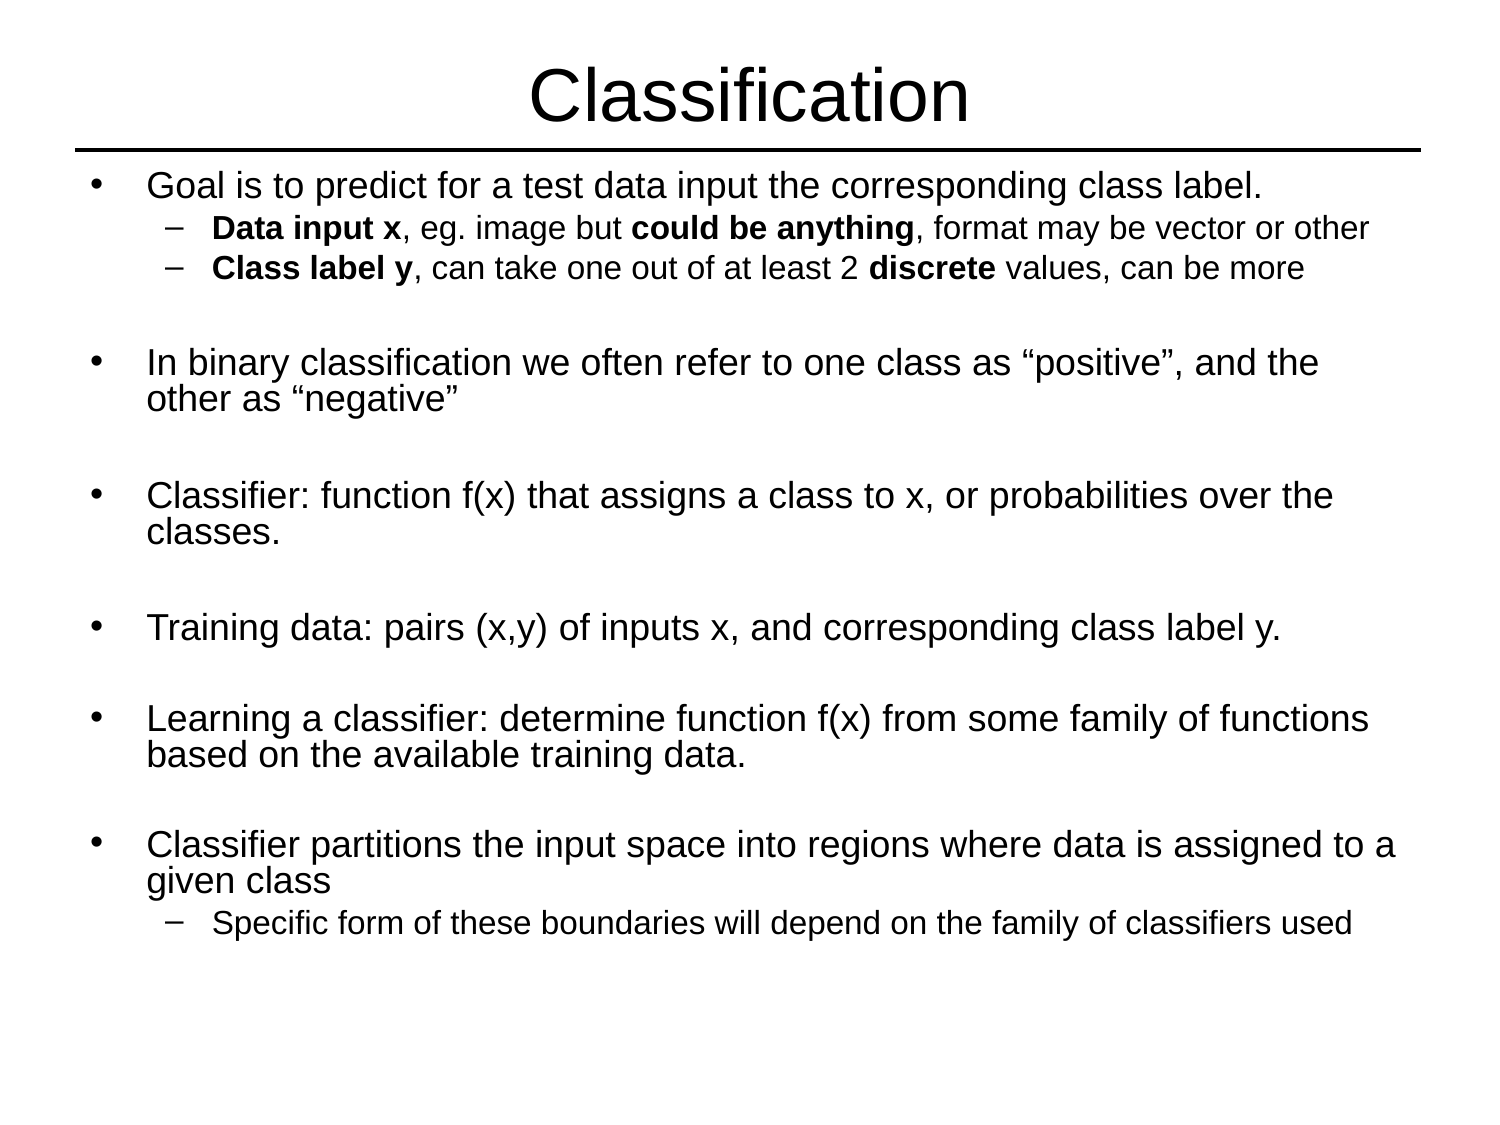

# Classification
Goal is to predict for a test data input the corresponding class label.
Data input x, eg. image but could be anything, format may be vector or other
Class label y, can take one out of at least 2 discrete values, can be more
In binary classification we often refer to one class as “positive”, and the other as “negative”
Classifier: function f(x) that assigns a class to x, or probabilities over the classes.
Training data: pairs (x,y) of inputs x, and corresponding class label y.
Learning a classifier: determine function f(x) from some family of functions based on the available training data.
Classifier partitions the input space into regions where data is assigned to a given class
Specific form of these boundaries will depend on the family of classifiers used